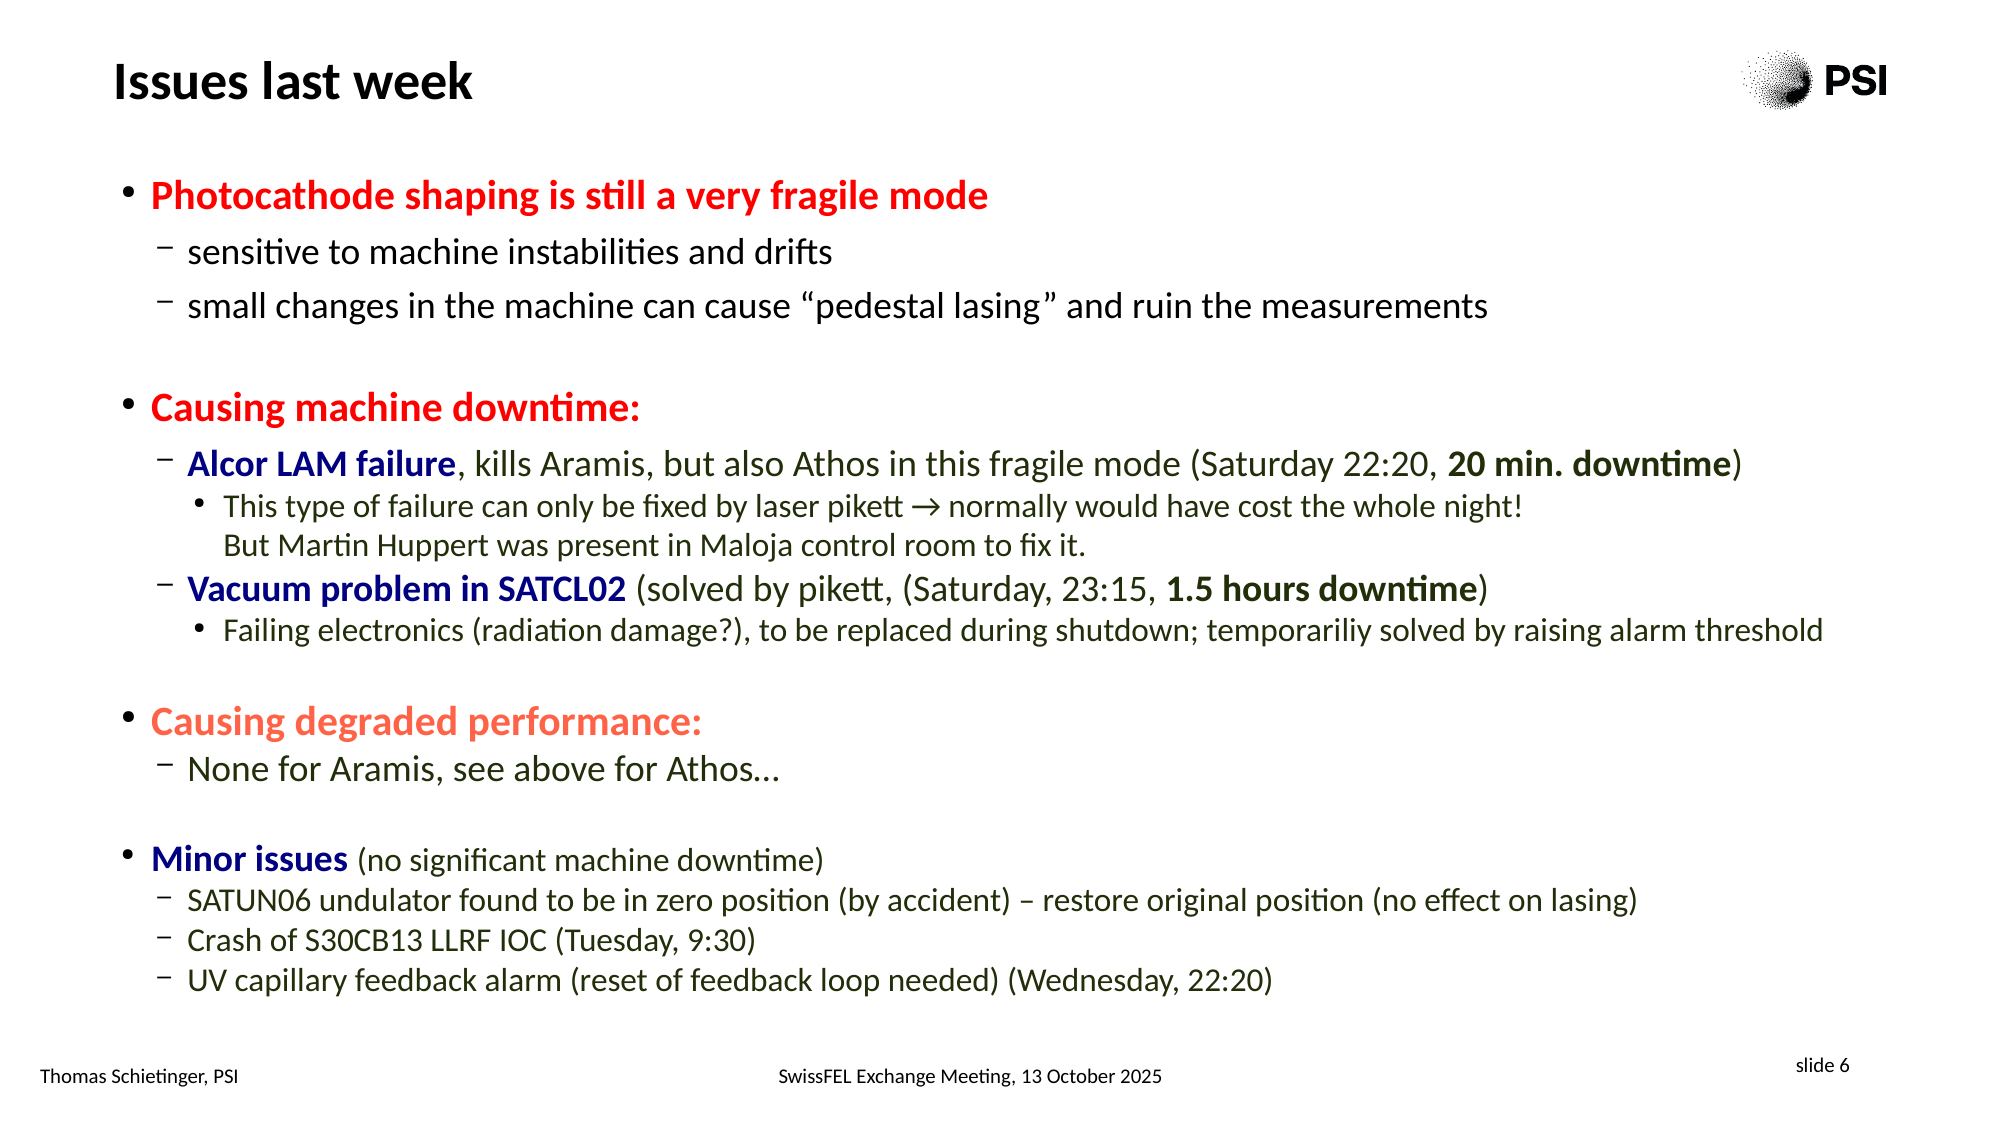

# Issues last week
Photocathode shaping is still a very fragile mode
sensitive to machine instabilities and drifts
small changes in the machine can cause “pedestal lasing” and ruin the measurements
Causing machine downtime:
Alcor LAM failure, kills Aramis, but also Athos in this fragile mode (Saturday 22:20, 20 min. downtime)
This type of failure can only be fixed by laser pikett → normally would have cost the whole night!
But Martin Huppert was present in Maloja control room to fix it.
Vacuum problem in SATCL02 (solved by pikett, (Saturday, 23:15, 1.5 hours downtime)
Failing electronics (radiation damage?), to be replaced during shutdown; temporariliy solved by raising alarm threshold
Causing degraded performance:
None for Aramis, see above for Athos…
Minor issues (no significant machine downtime)
SATUN06 undulator found to be in zero position (by accident) – restore original position (no effect on lasing)
Crash of S30CB13 LLRF IOC (Tuesday, 9:30)
UV capillary feedback alarm (reset of feedback loop needed) (Wednesday, 22:20)
6
PSI Center for Accelerator Science and Engineering